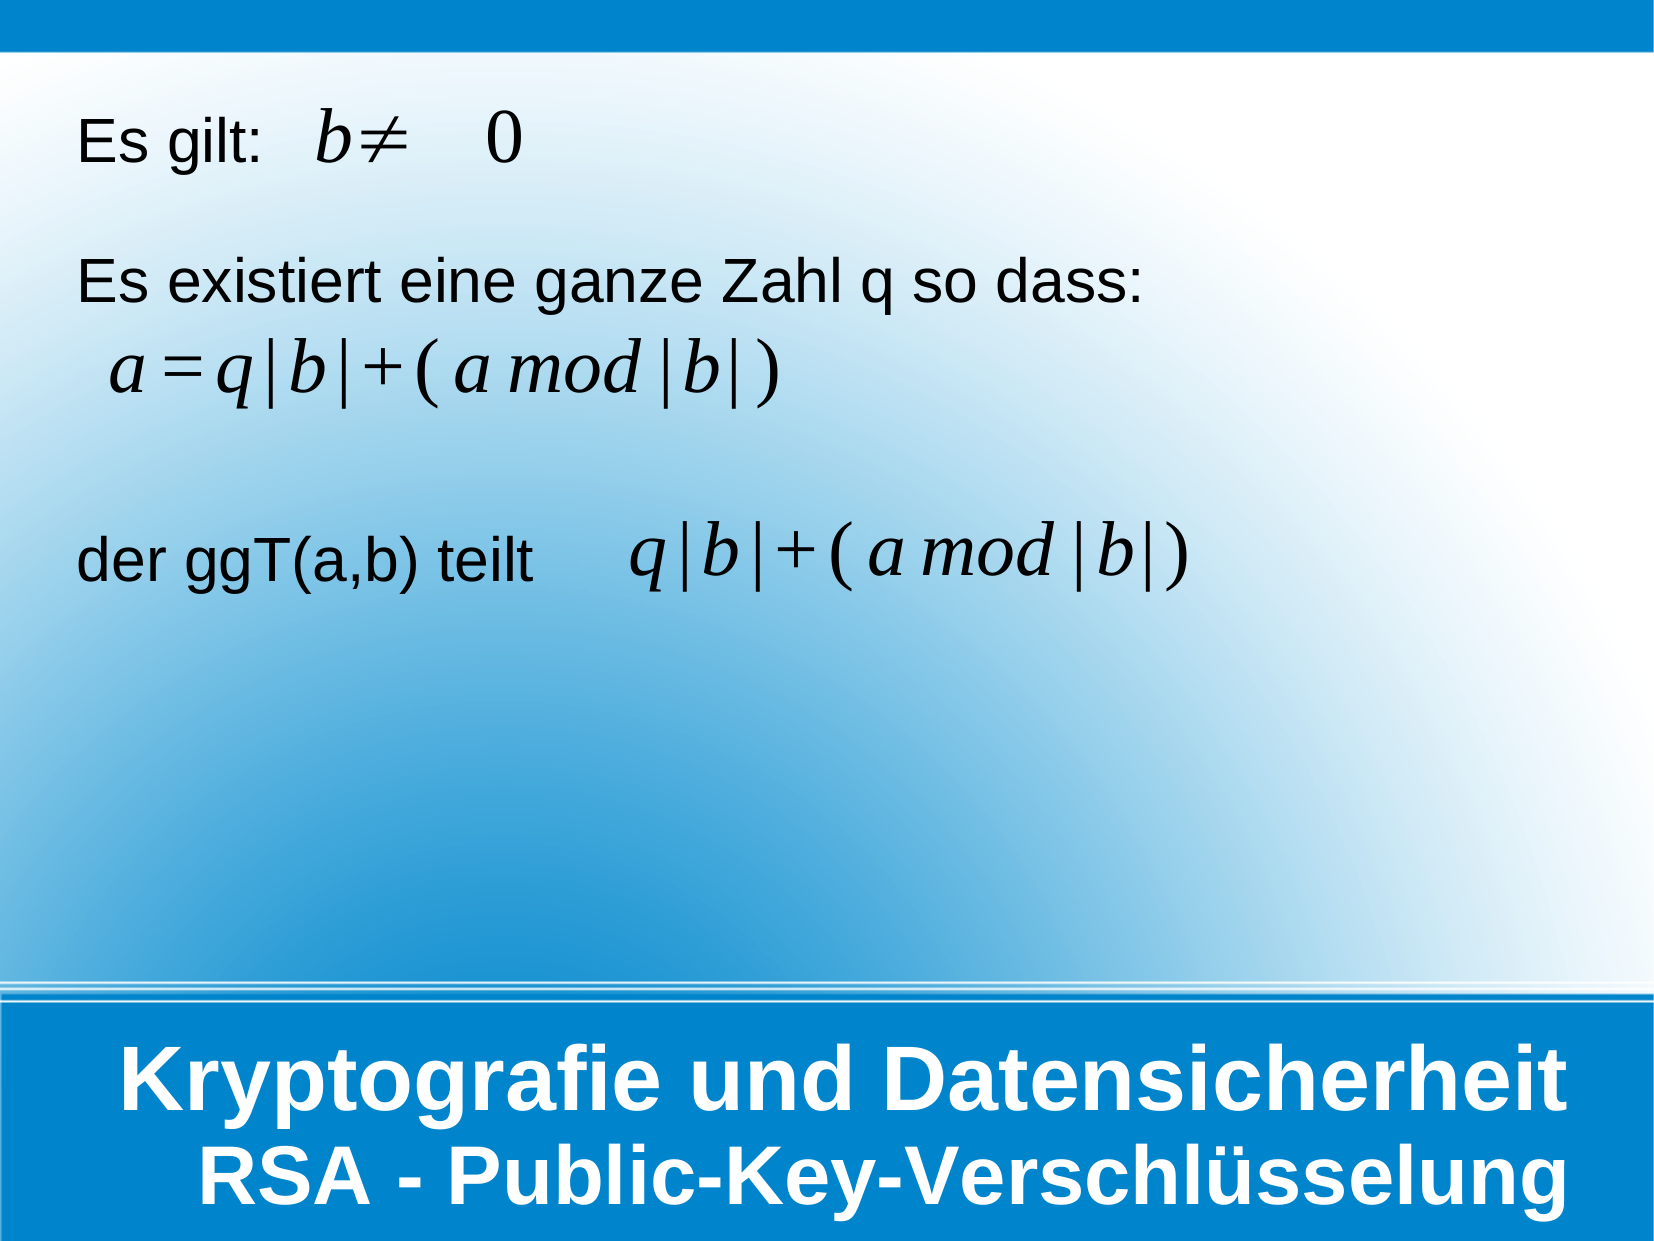

Es gilt:
Es existiert eine ganze Zahl q so dass:
der ggT(a,b) teilt
# Kryptografie und Datensicherheit RSA - Public-Key-Verschlüsselung